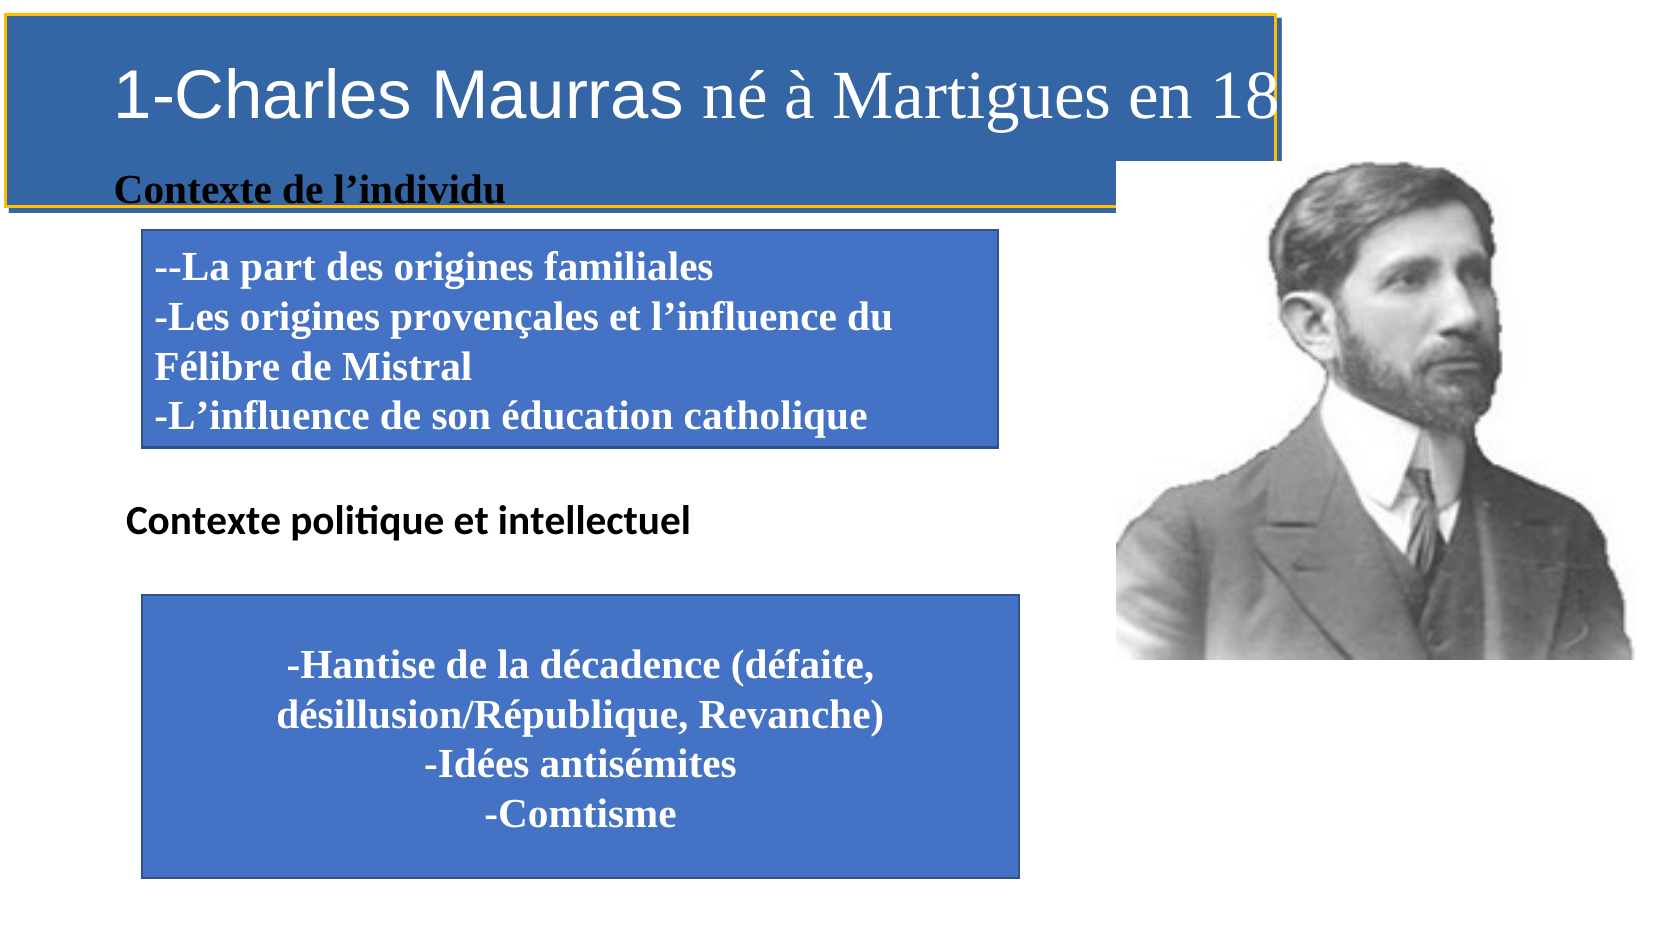

# 1-Charles Maurras né à Martigues en 1868
Contexte de l’individu
--La part des origines familiales
-Les origines provençales et l’influence du Félibre de Mistral
-L’influence de son éducation catholique
Contexte politique et intellectuel
-Hantise de la décadence (défaite, désillusion/République, Revanche)
-Idées antisémites
-Comtisme